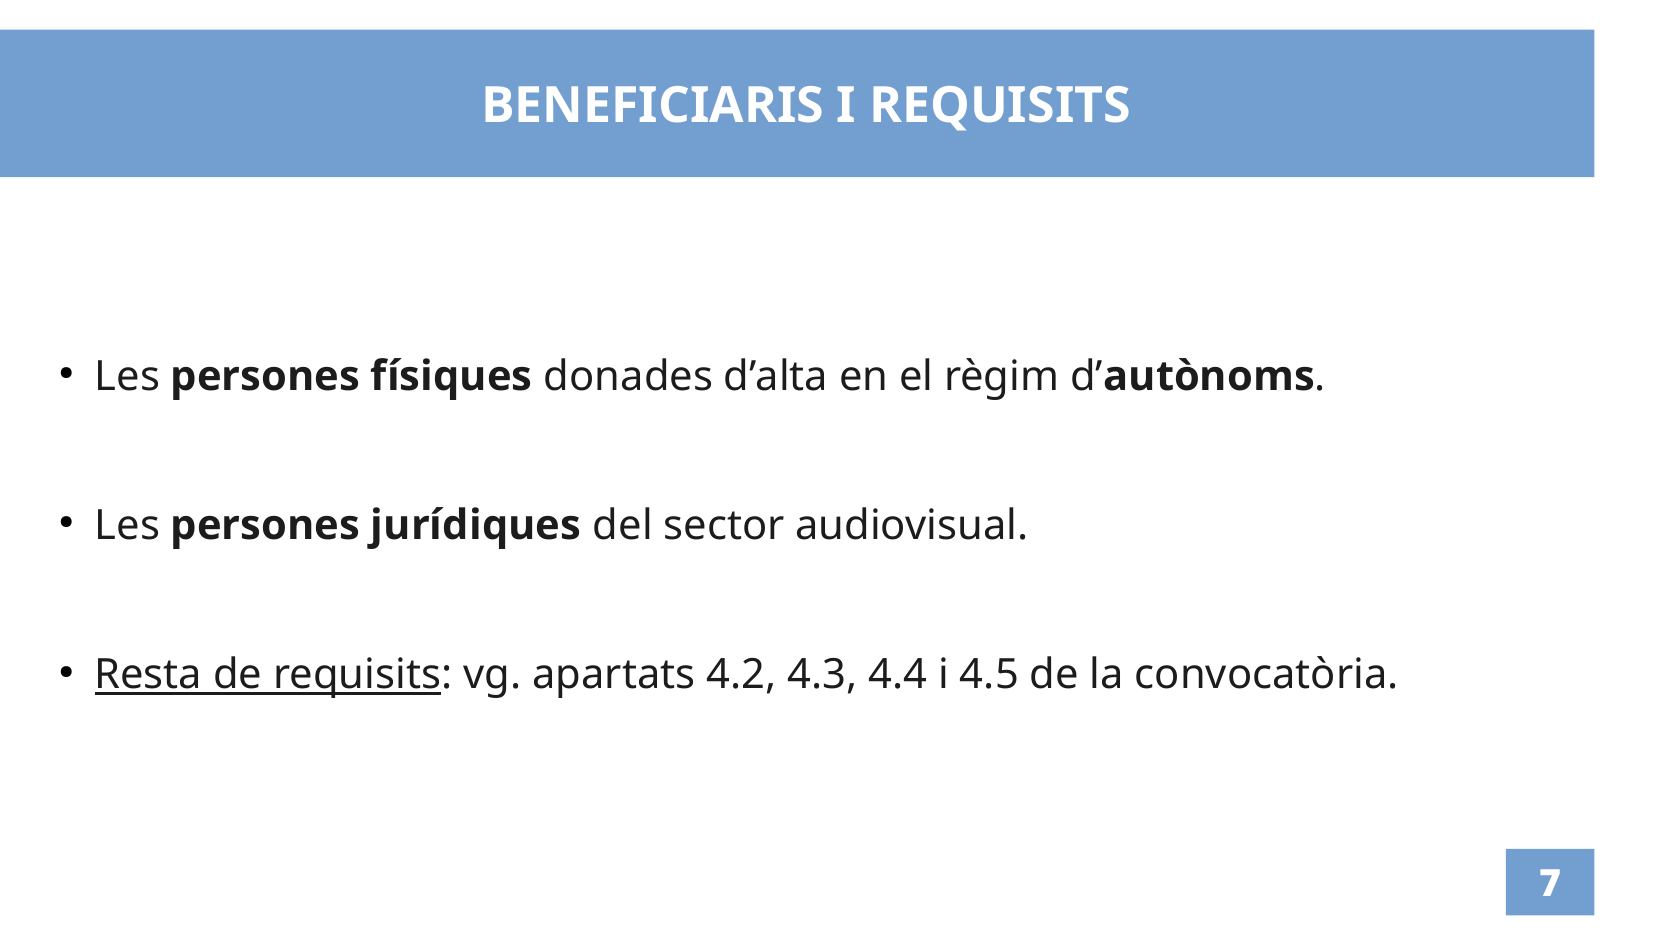

# BENEFICIARIS I REQUISITS
Les persones físiques donades d’alta en el règim d’autònoms.
Les persones jurídiques del sector audiovisual.
Resta de requisits: vg. apartats 4.2, 4.3, 4.4 i 4.5 de la convocatòria.
7